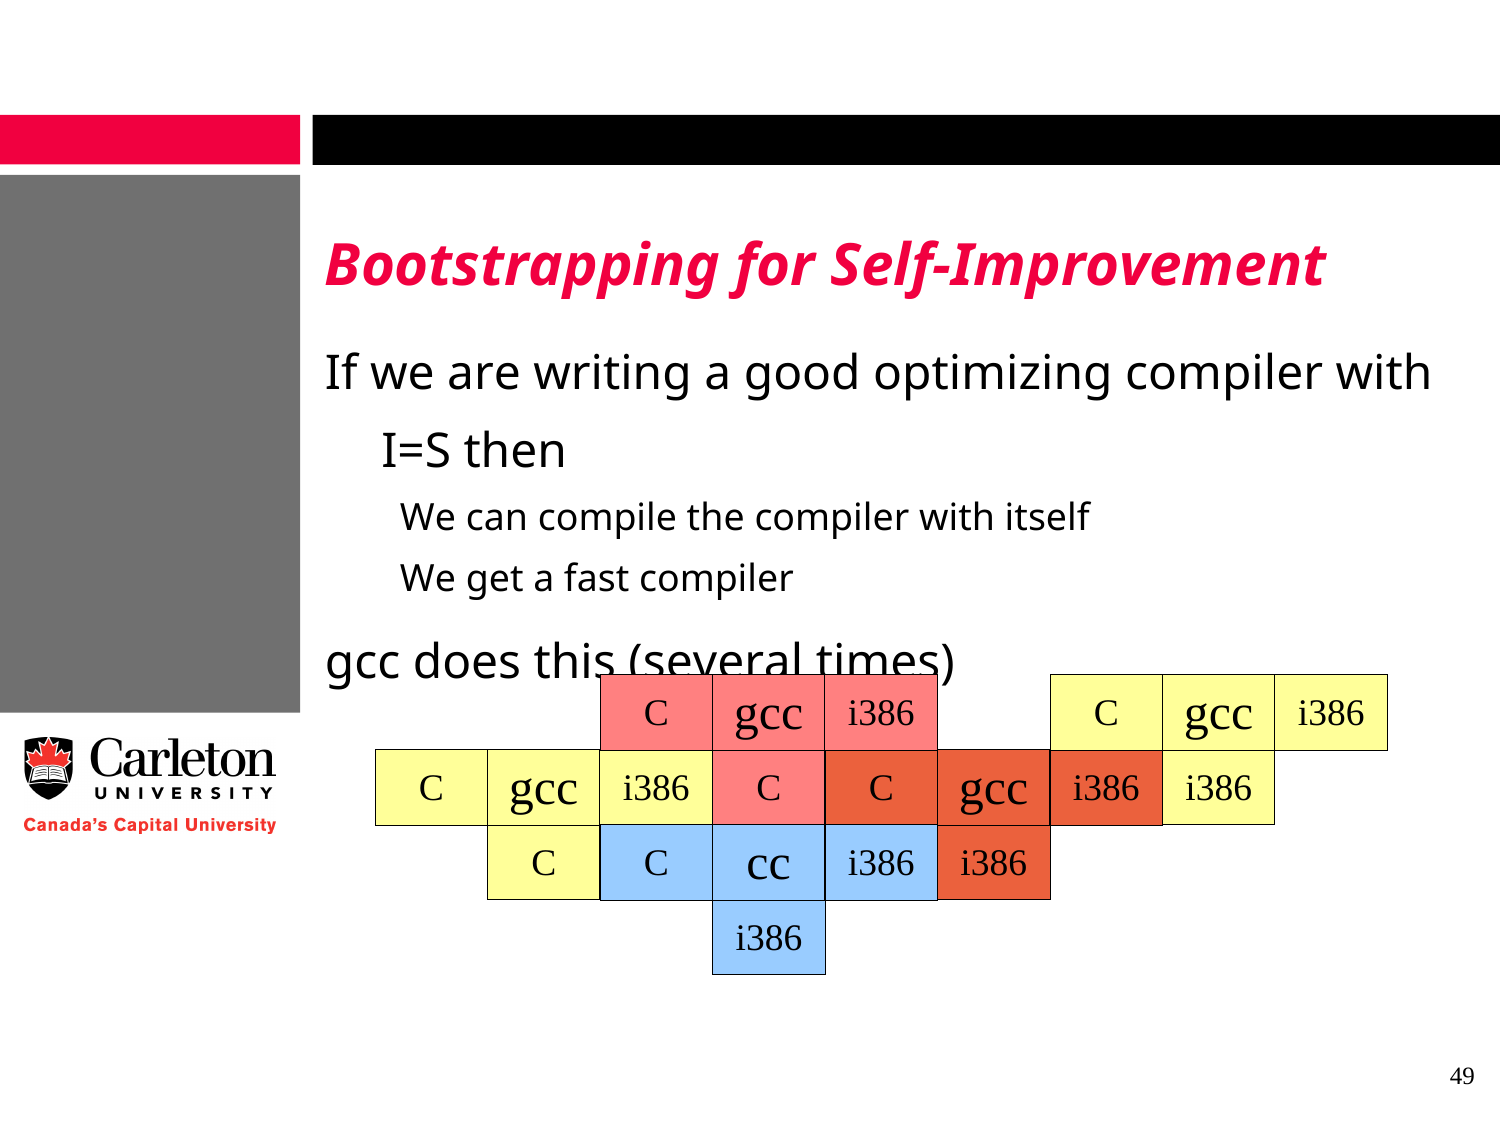

# Bootstrapping for Self-Improvement
If we are writing a good optimizing compiler with I=S then
We can compile the compiler with itself
We get a fast compiler
gcc does this (several times)
C
gcc
i386
C
gcc
i386
C
gcc
i386
C
gcc
i386
C
i386
C
C
cc
i386
i386
C
i386
i386
i386
49